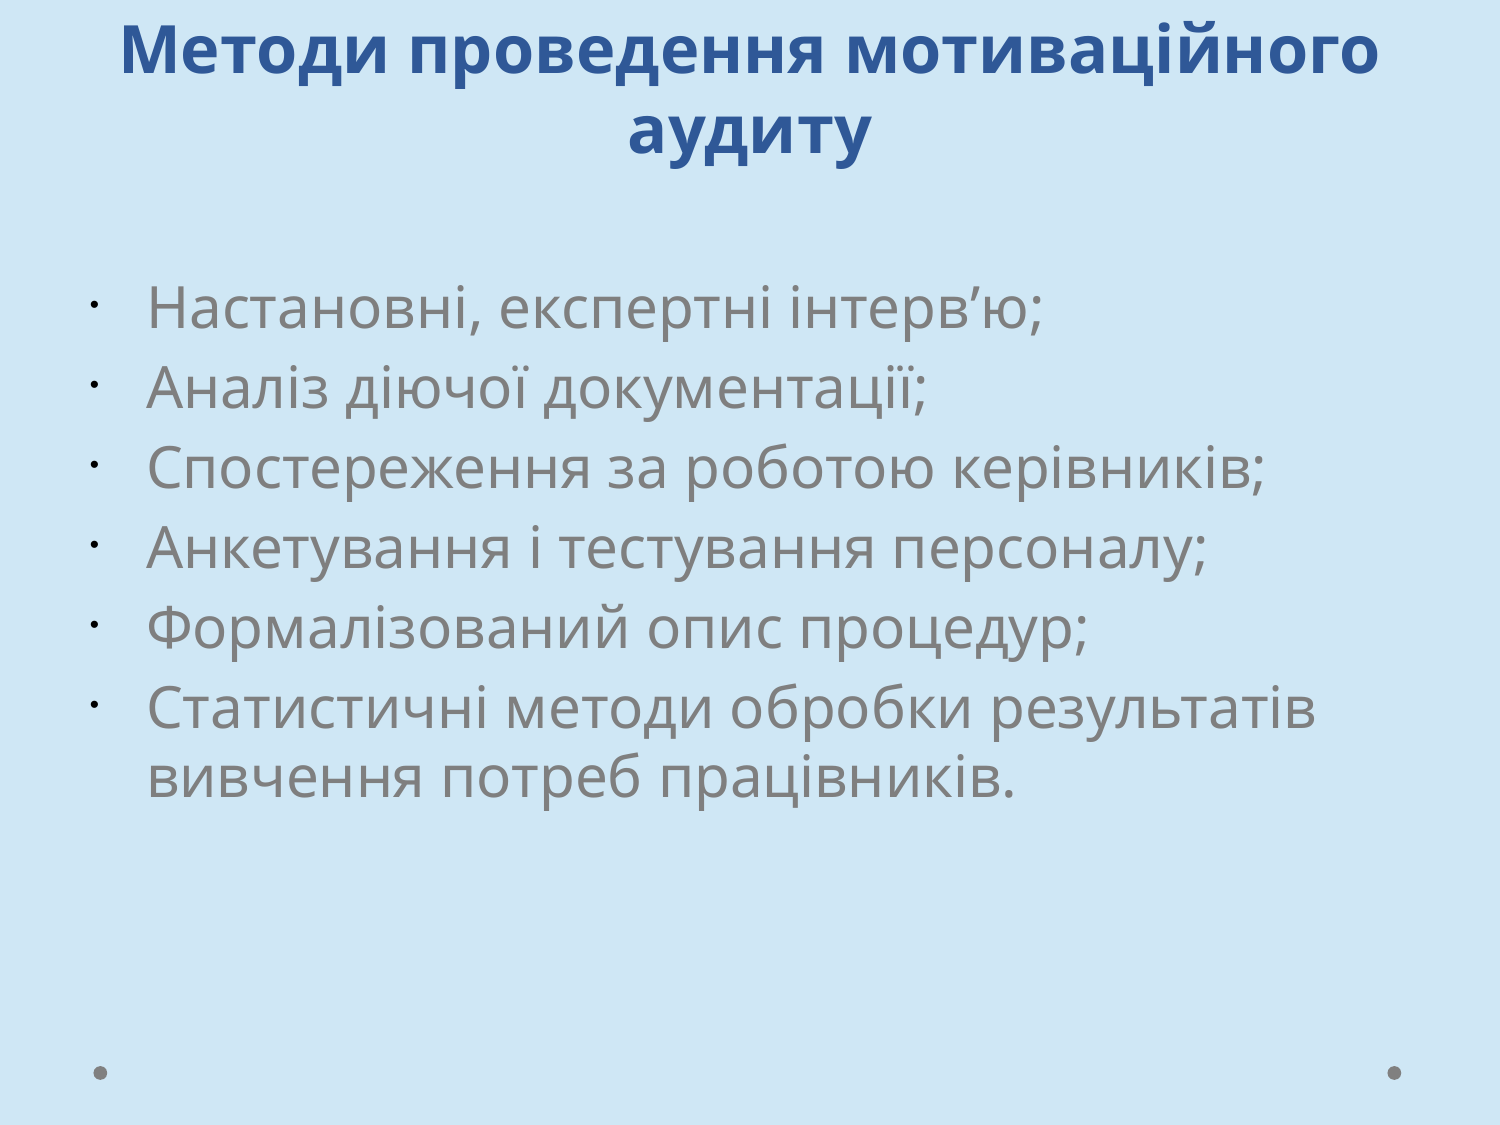

# Методи проведення мотиваційного аудиту
Настановні, експертні інтерв’ю;
Аналіз діючої документації;
Спостереження за роботою керівників;
Анкетування і тестування персоналу;
Формалізований опис процедур;
Статистичні методи обробки результатів вивчення потреб працівників.